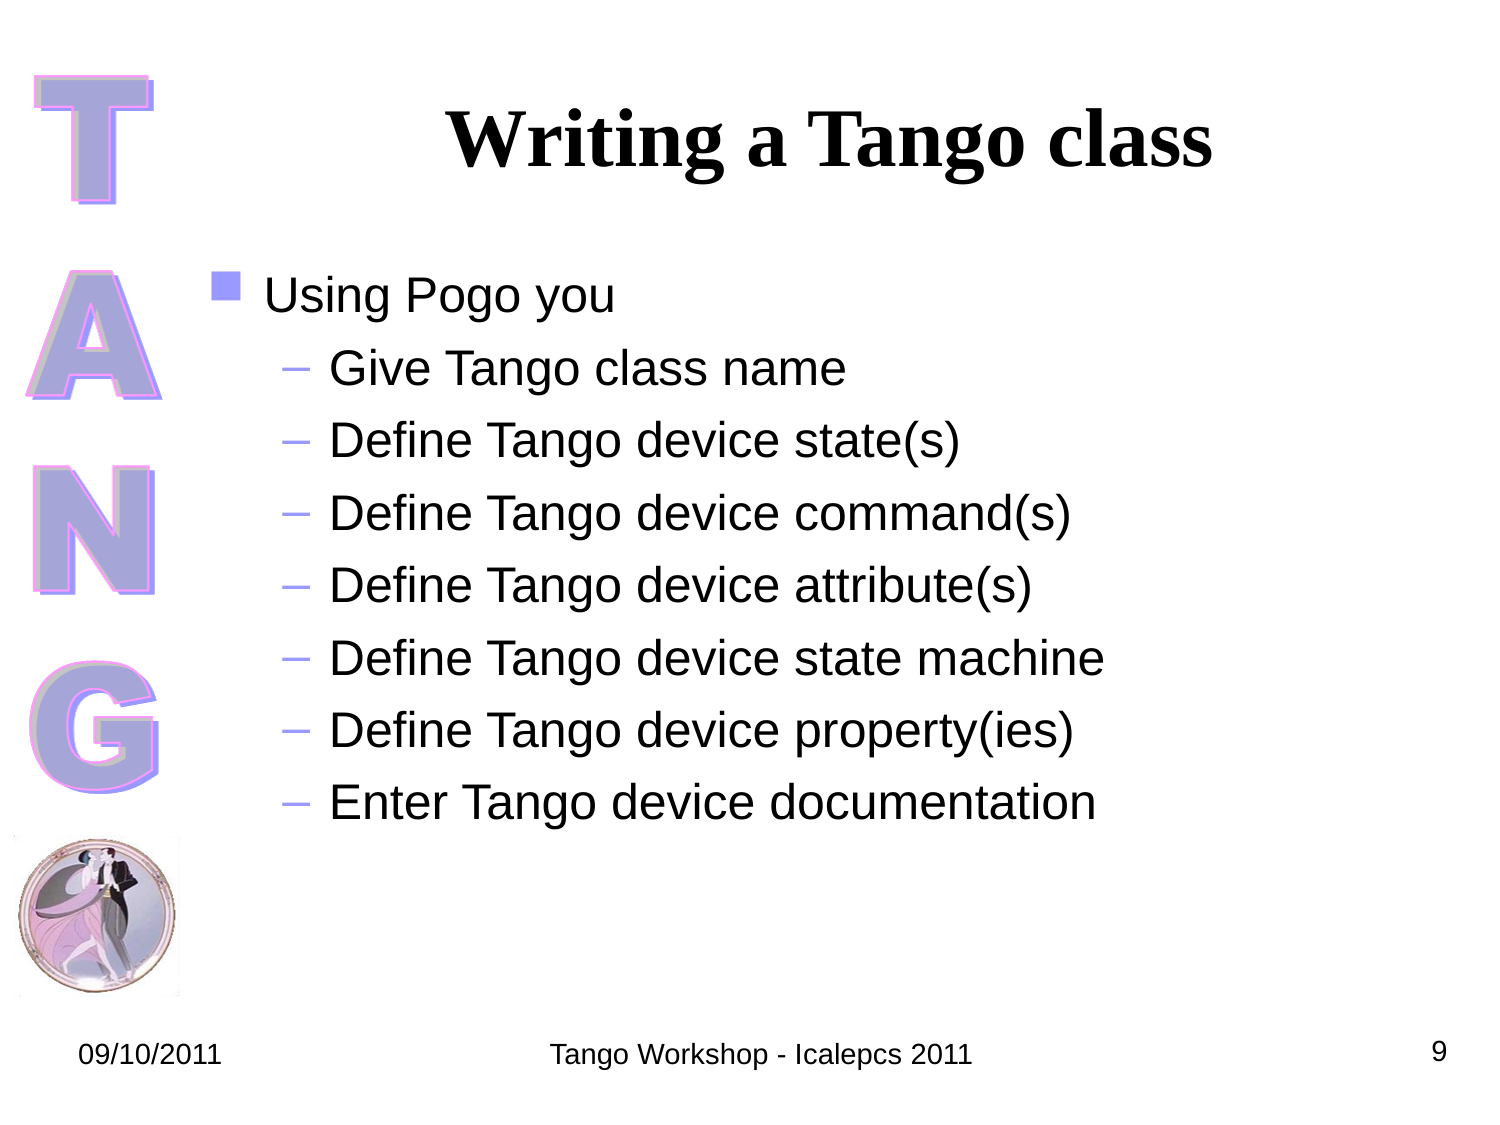

# Writing a Tango class
Using Pogo you
Give Tango class name
Define Tango device state(s)
Define Tango device command(s)
Define Tango device attribute(s)
Define Tango device state machine
Define Tango device property(ies)
Enter Tango device documentation
9
09/10/2011
Tango workshop - Icalepcs 2011